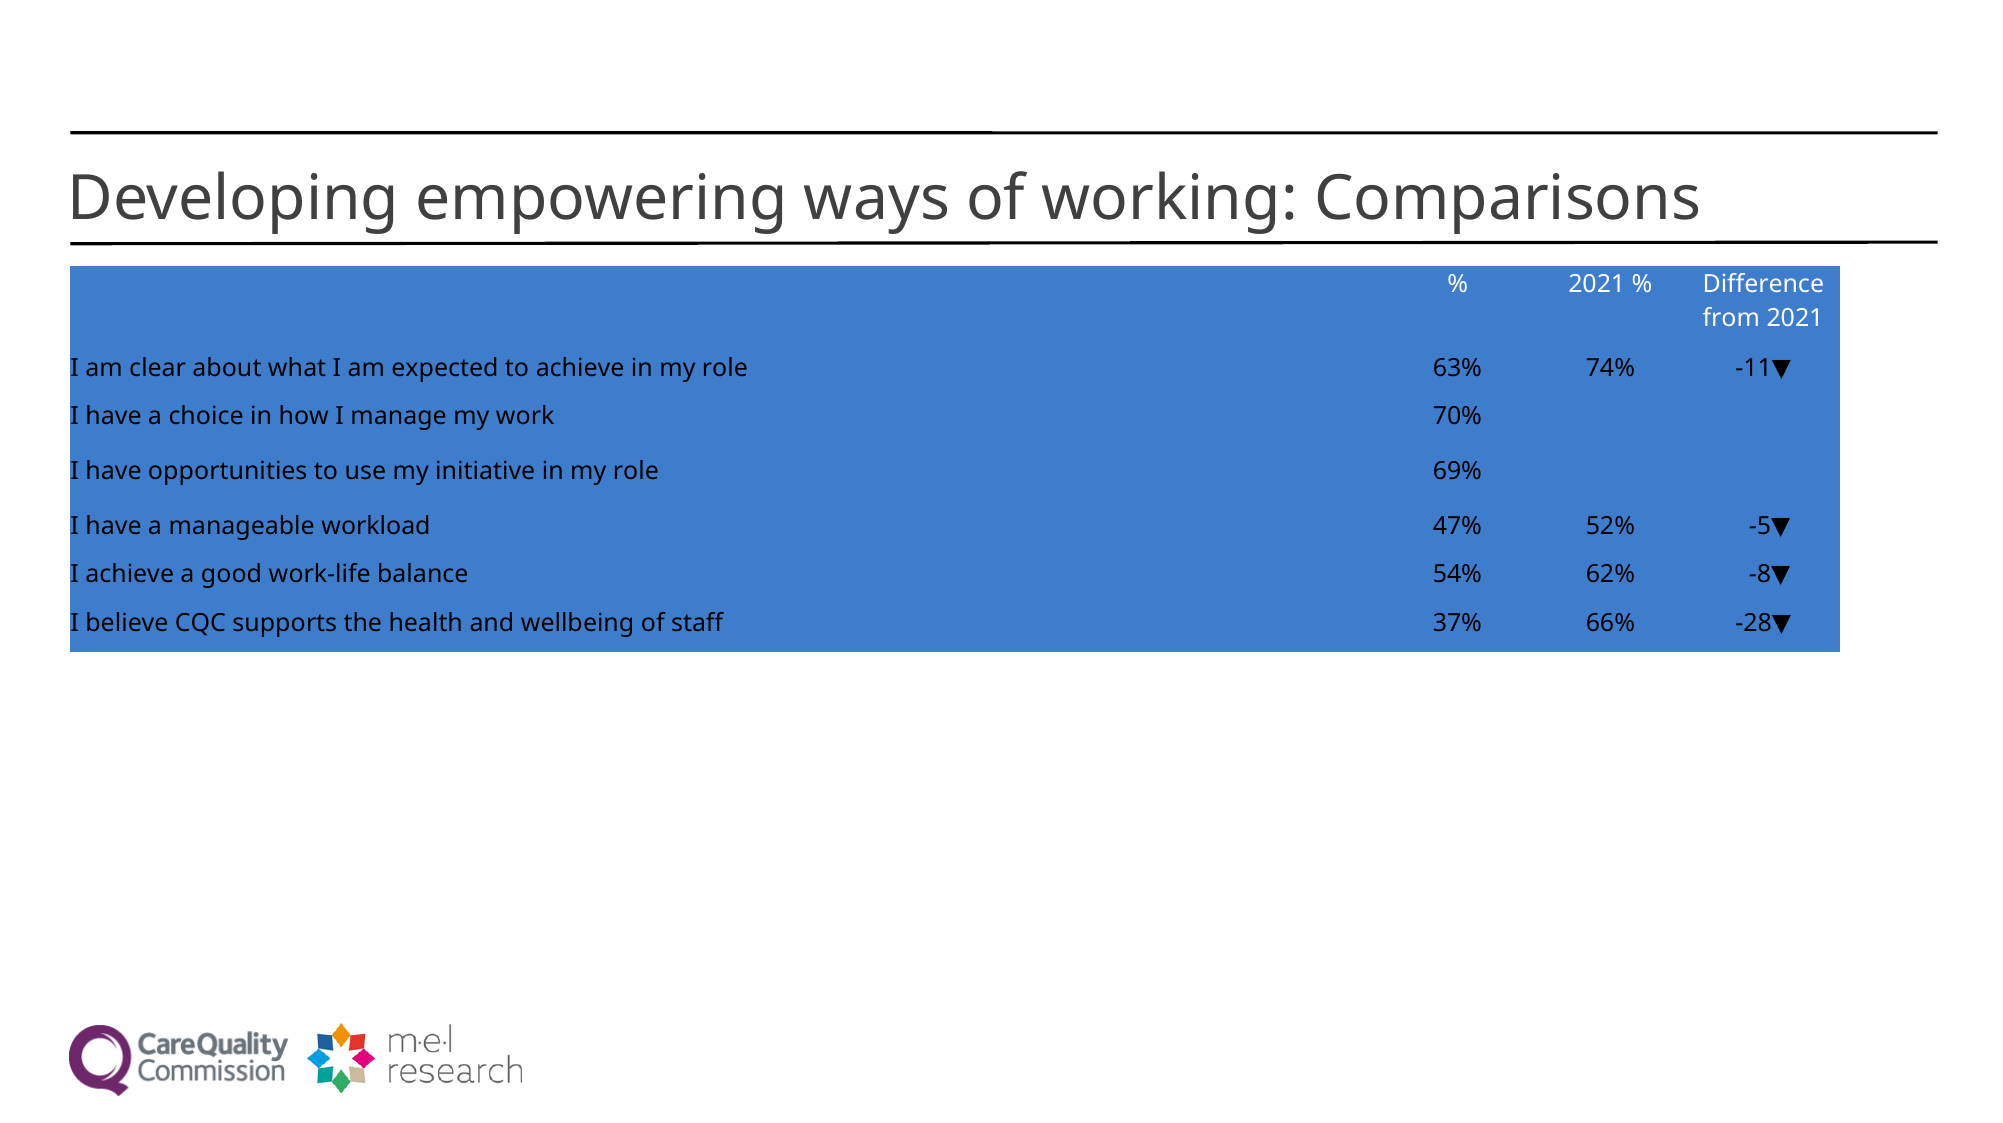

# Developing empowering ways of working: Comparisons
| | % | 2021 % | Difference from 2021 |
| --- | --- | --- | --- |
| I am clear about what I am expected to achieve in my role | 63% | 74% | -11▼ |
| I have a choice in how I manage my work | 70% | | |
| I have opportunities to use my initiative in my role | 69% | | |
| I have a manageable workload | 47% | 52% | -5▼ |
| I achieve a good work-life balance | 54% | 62% | -8▼ |
| I believe CQC supports the health and wellbeing of staff | 37% | 66% | -28▼ |